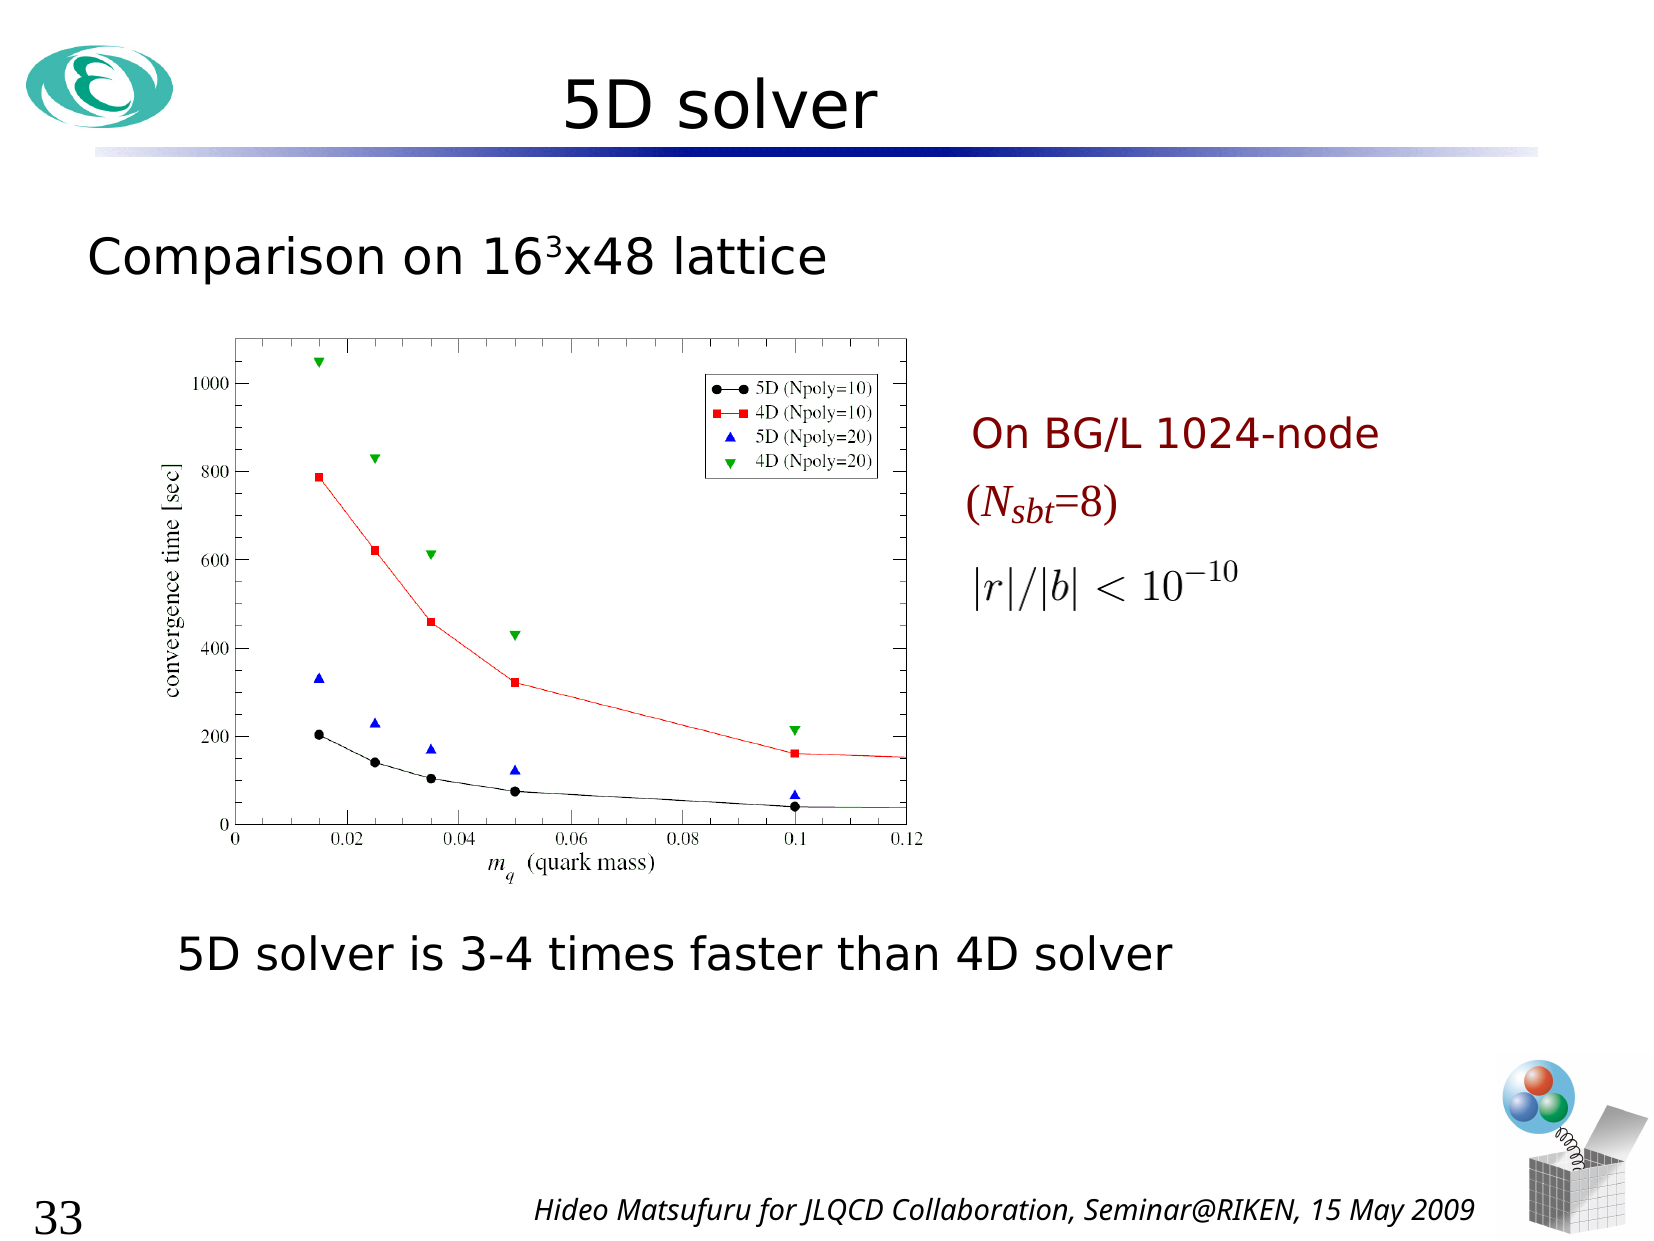

# 5D solver
Comparison on 163x48 lattice
 On BG/L 1024-node
(Nsbt=8)
5D solver is 3-4 times faster than 4D solver